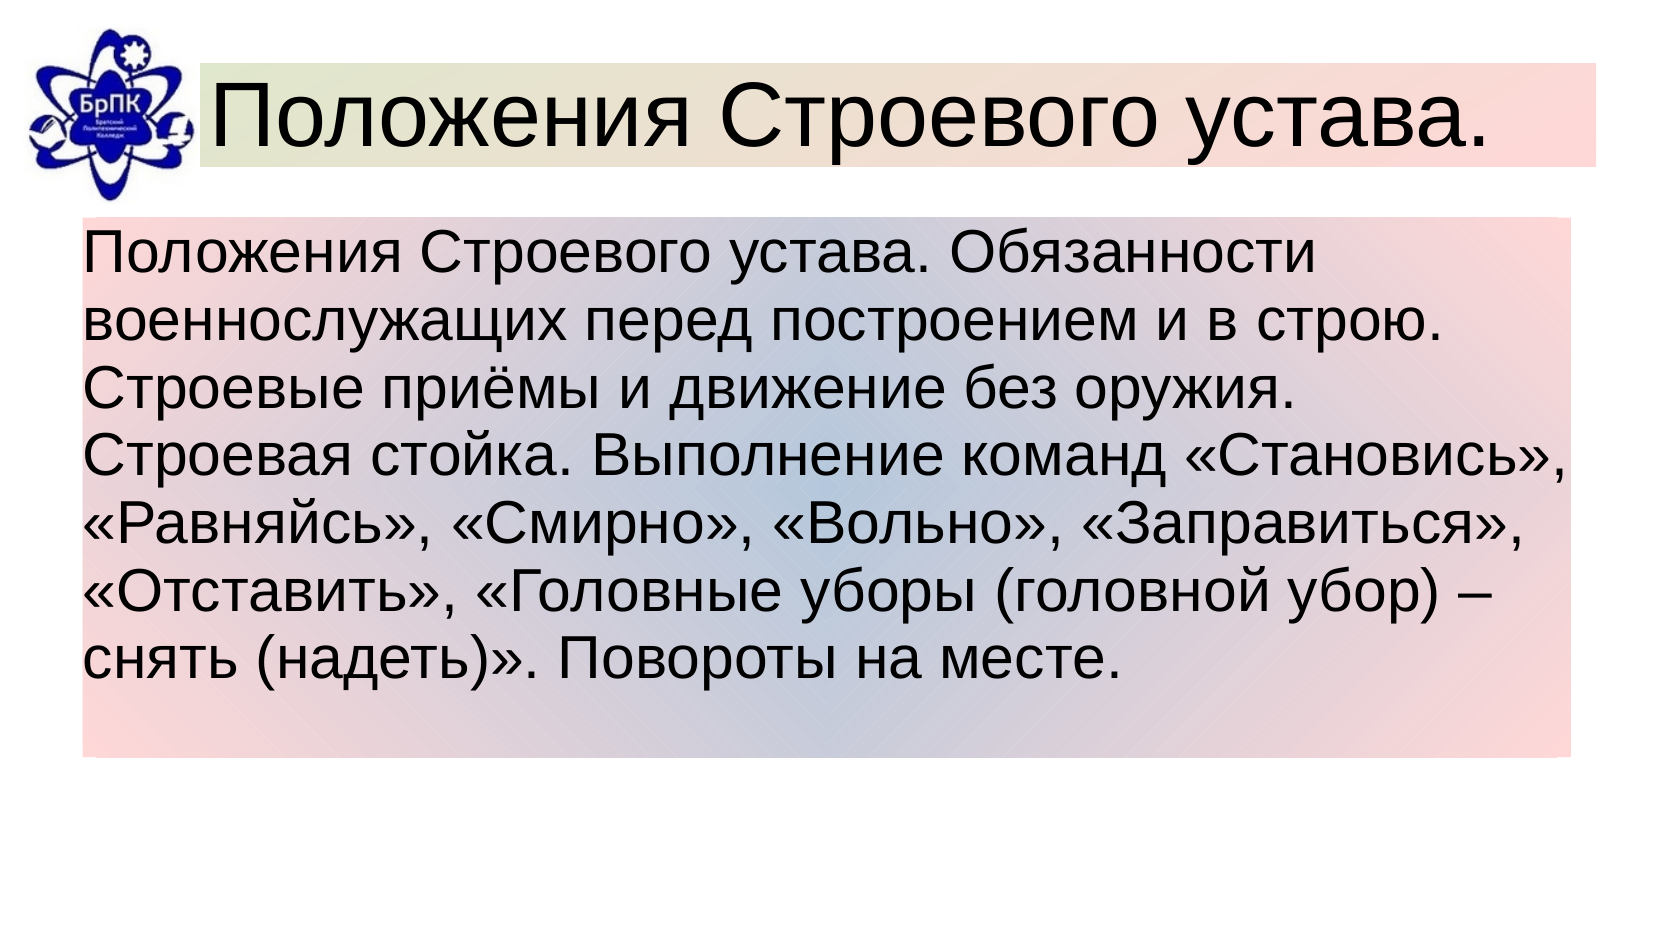

# Положения Строевого устава.
Положения Строевого устава. Обязанности военнослужащих перед построением и в строю. Строевые приёмы и движение без оружия. Строевая стойка. Выполнение команд «Становись», «Равняйсь», «Смирно», «Вольно», «Заправиться», «Отставить», «Головные уборы (головной убор) – снять (надеть)». Повороты на месте.